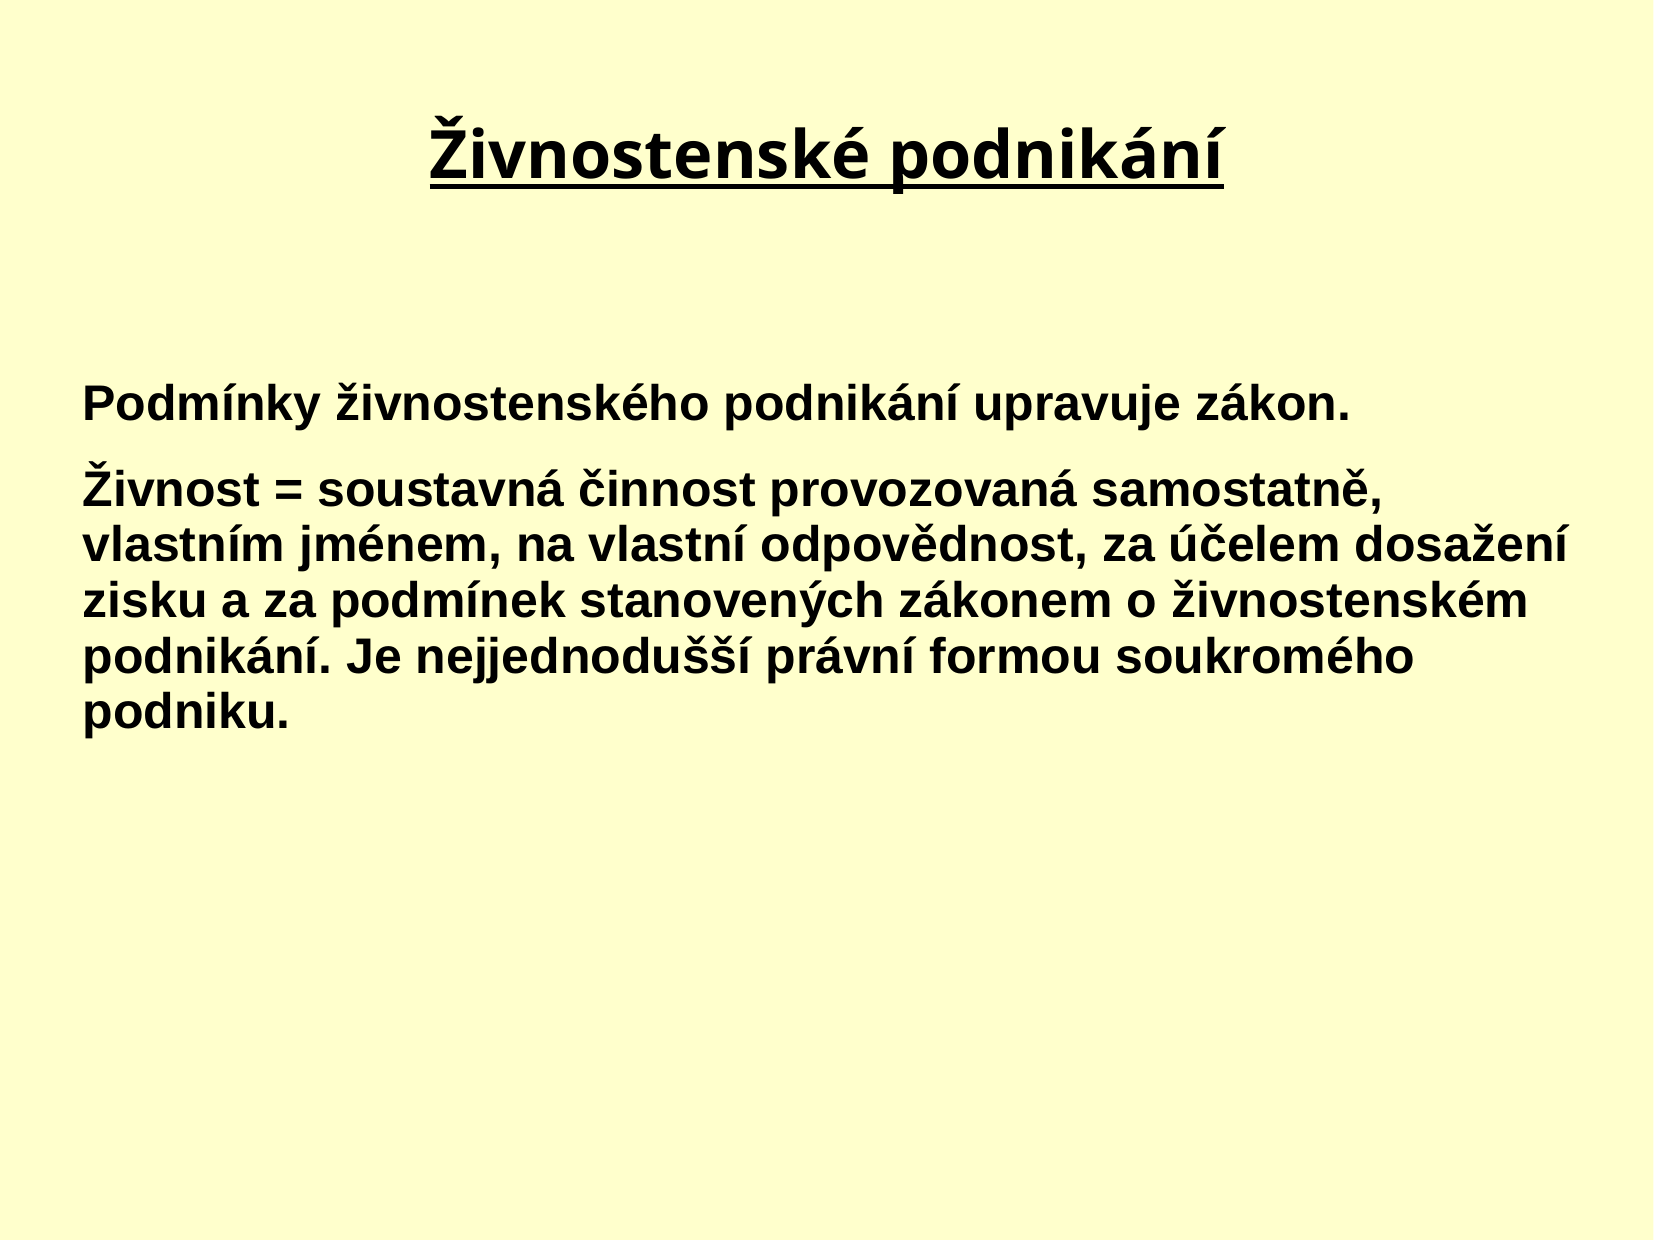

# Živnostenské podnikání
Podmínky živnostenského podnikání upravuje zákon.
Živnost = soustavná činnost provozovaná samostatně, vlastním jménem, na vlastní odpovědnost, za účelem dosažení zisku a za podmínek stanovených zákonem o živnostenském podnikání. Je nejjednodušší právní formou soukromého podniku.